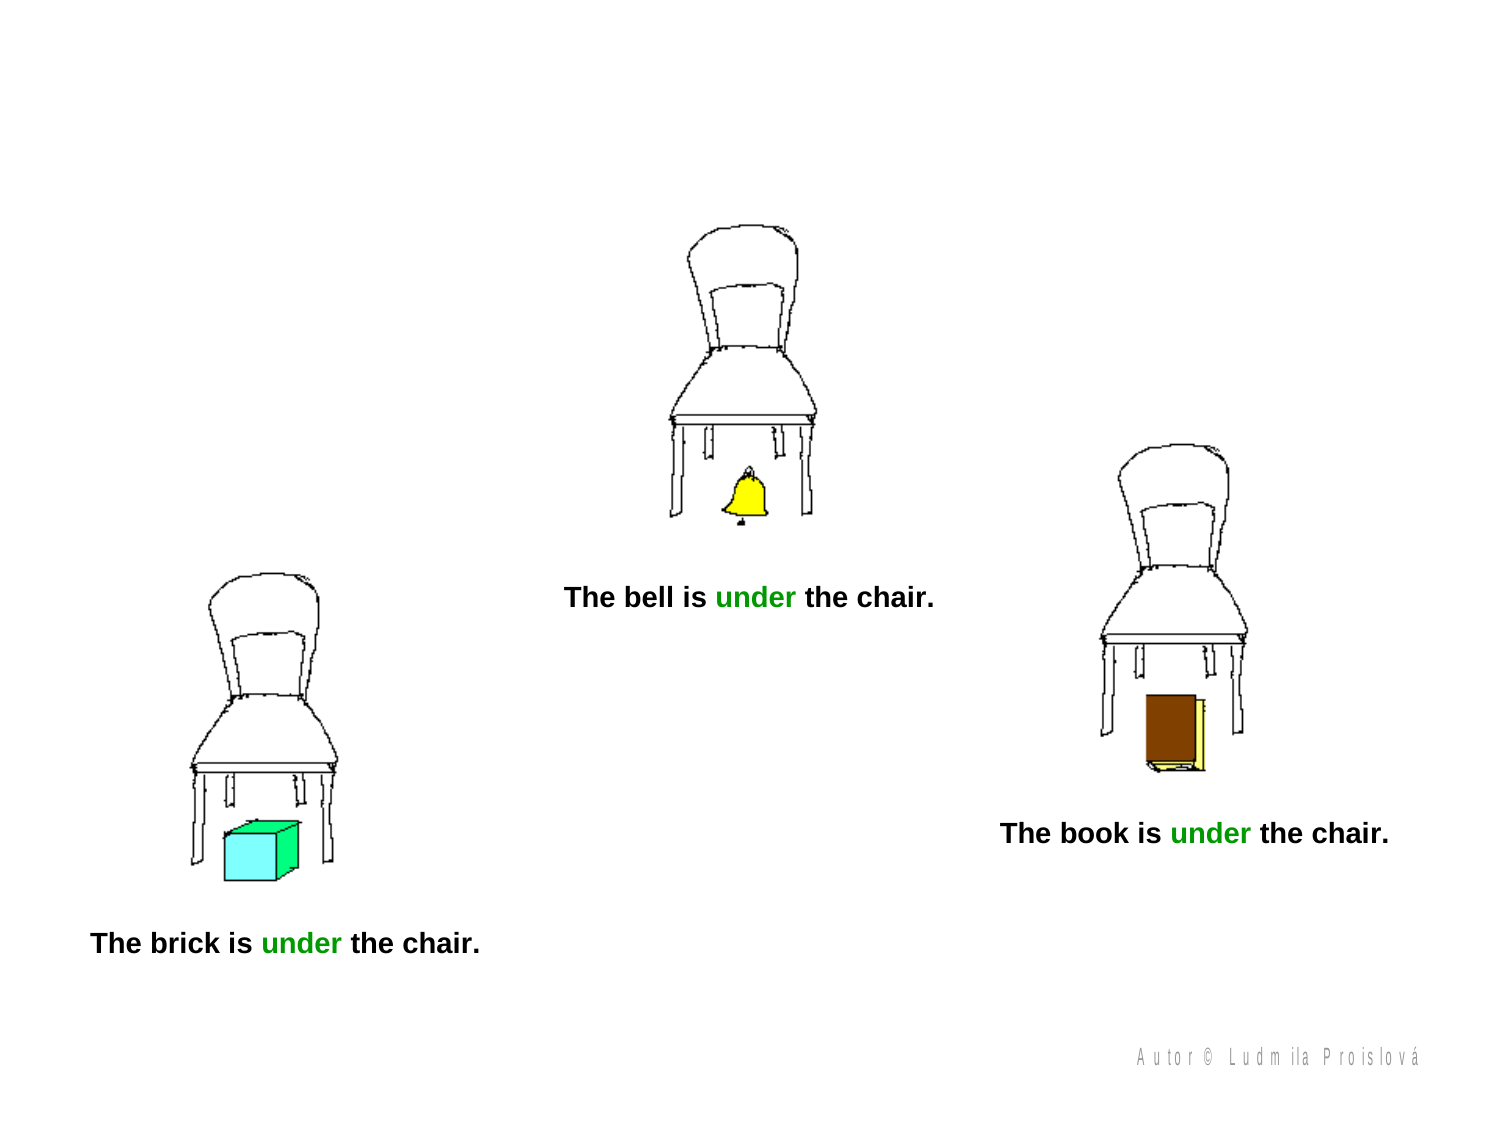

The bell is under the chair.
The book is under the chair.
The brick is under the chair.